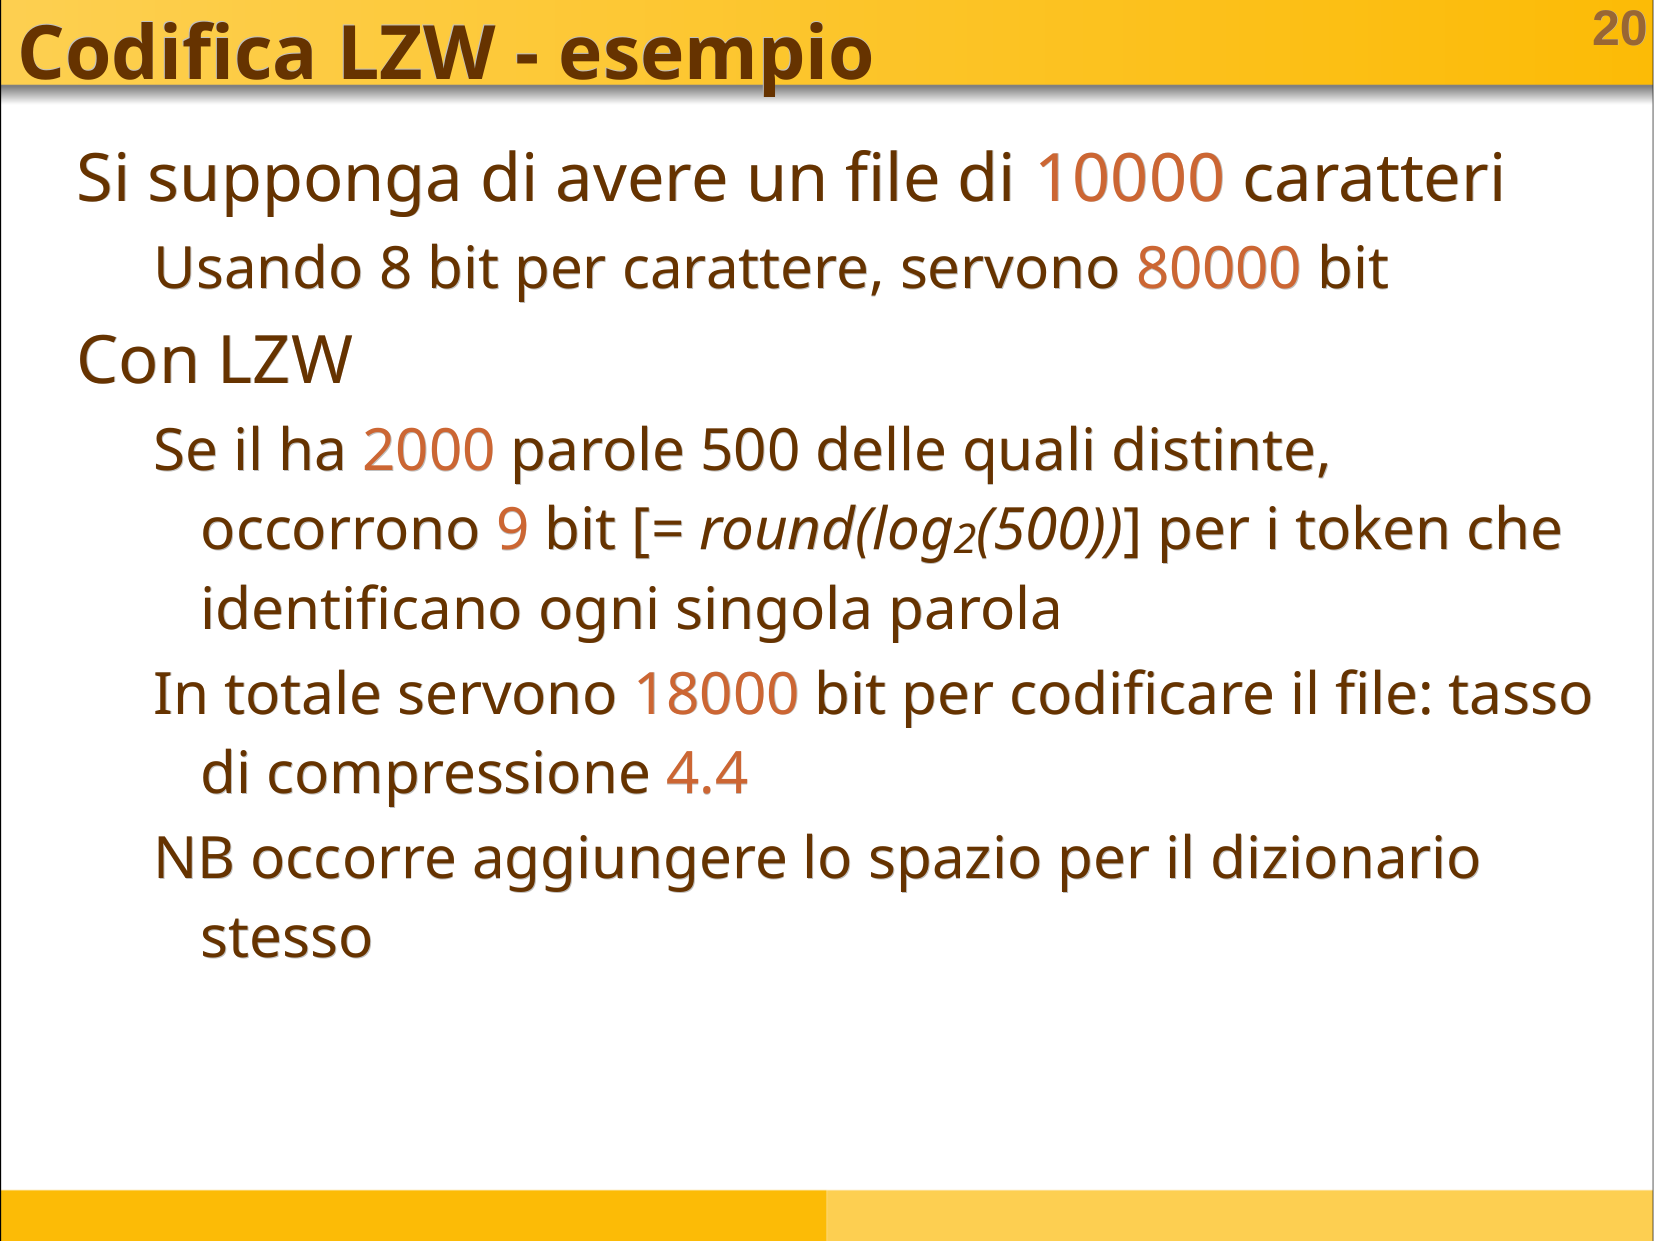

20
# Codifica LZW - esempio
Si supponga di avere un file di 10000 caratteri
Usando 8 bit per carattere, servono 80000 bit
Con LZW
Se il ha 2000 parole 500 delle quali distinte, occorrono 9 bit [= round(log2(500))] per i token che identificano ogni singola parola
In totale servono 18000 bit per codificare il file: tasso di compressione 4.4
NB occorre aggiungere lo spazio per il dizionario stesso